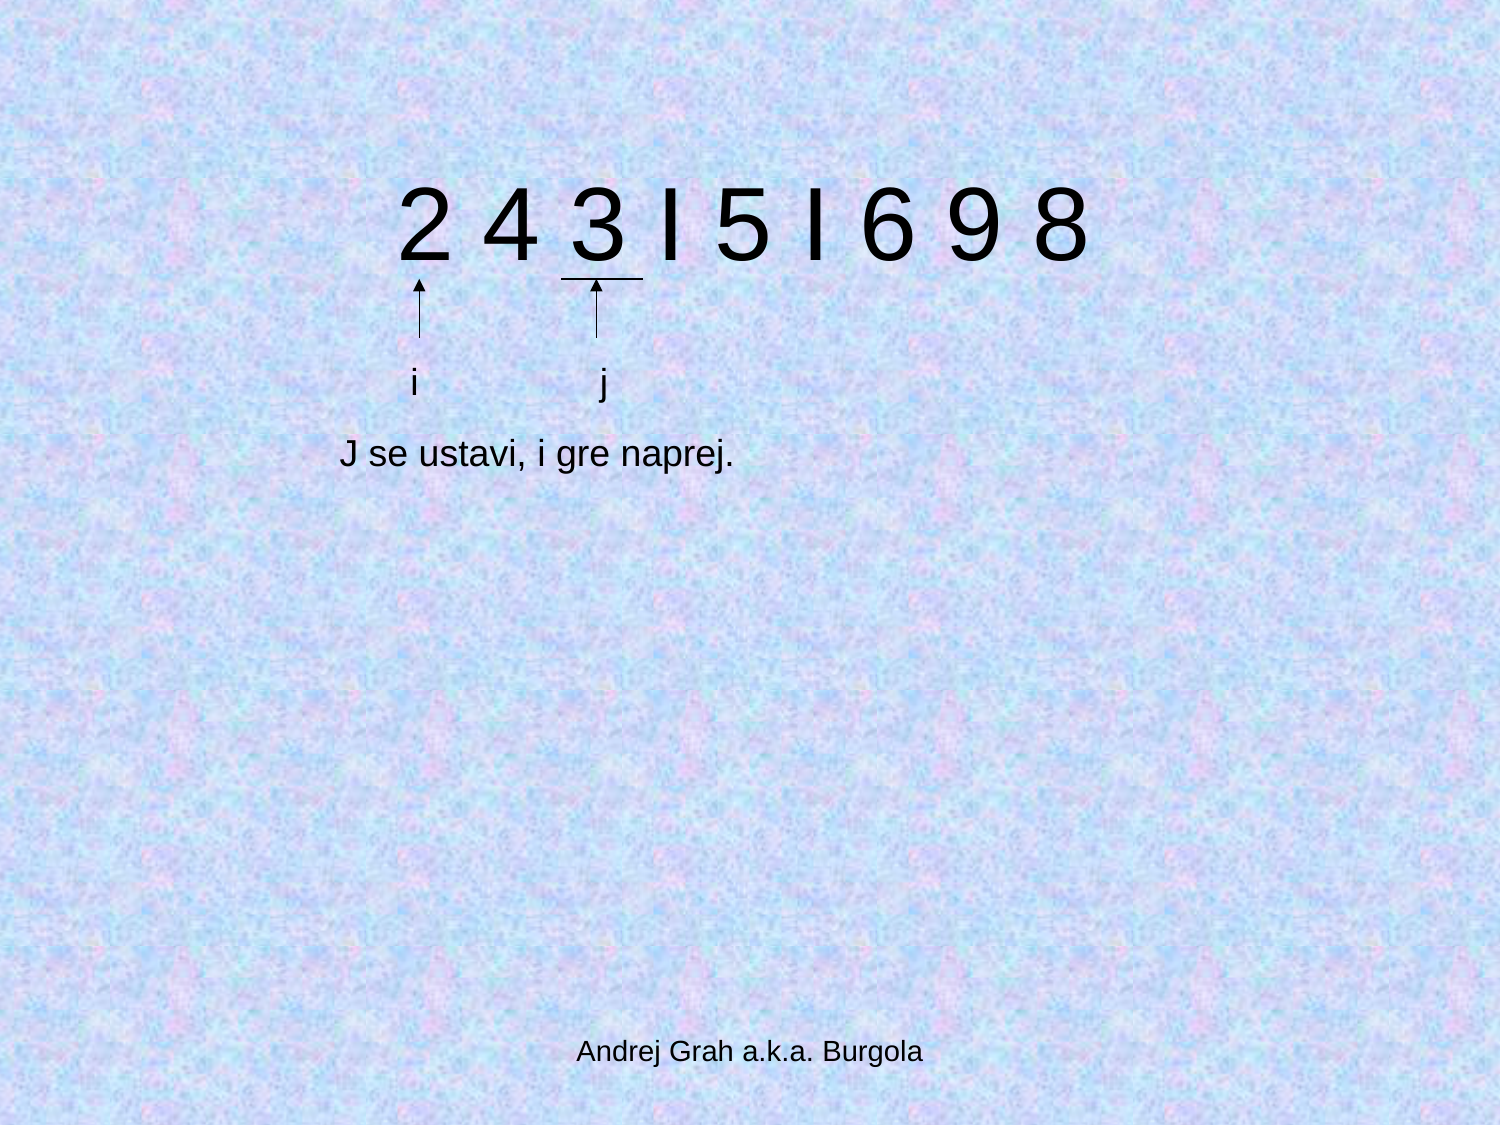

2 4 3 I 5 I 6 9 8
i
j
J se ustavi, i gre naprej.
Andrej Grah a.k.a. Burgola